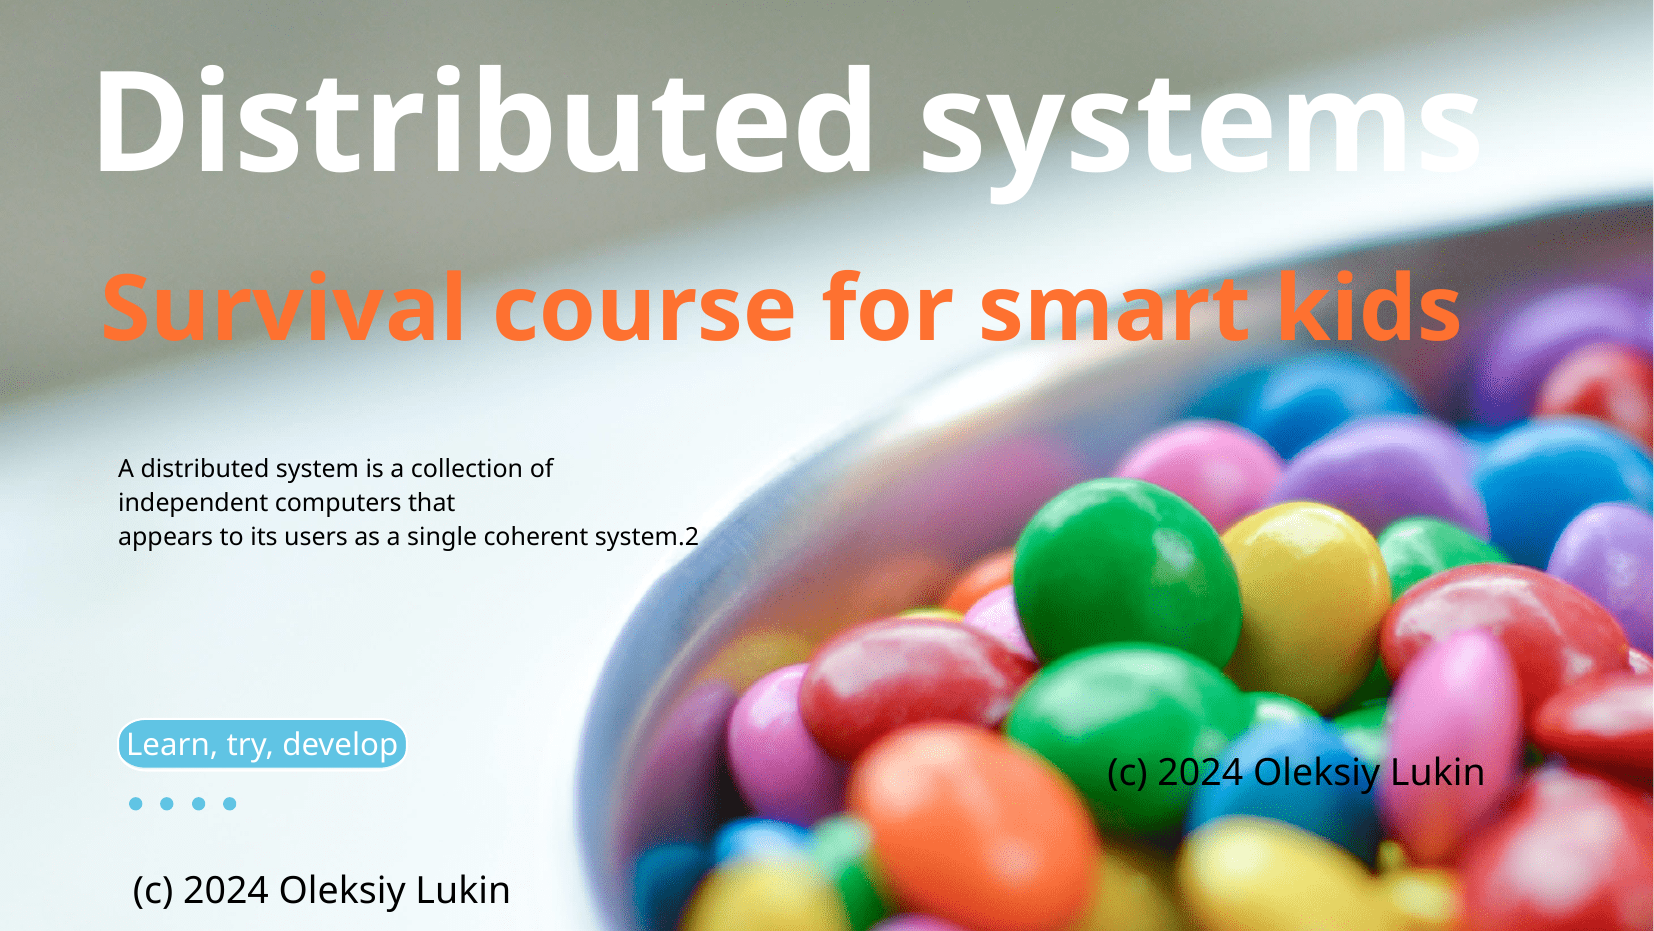

Distributed systems
Survival course for smart kids
# A distributed system is a collection of independent computers that appears to its users as a single coherent system.2
Learn, try, develop
(c) 2024 Oleksiy Lukin
(c) 2024 Oleksiy Lukin